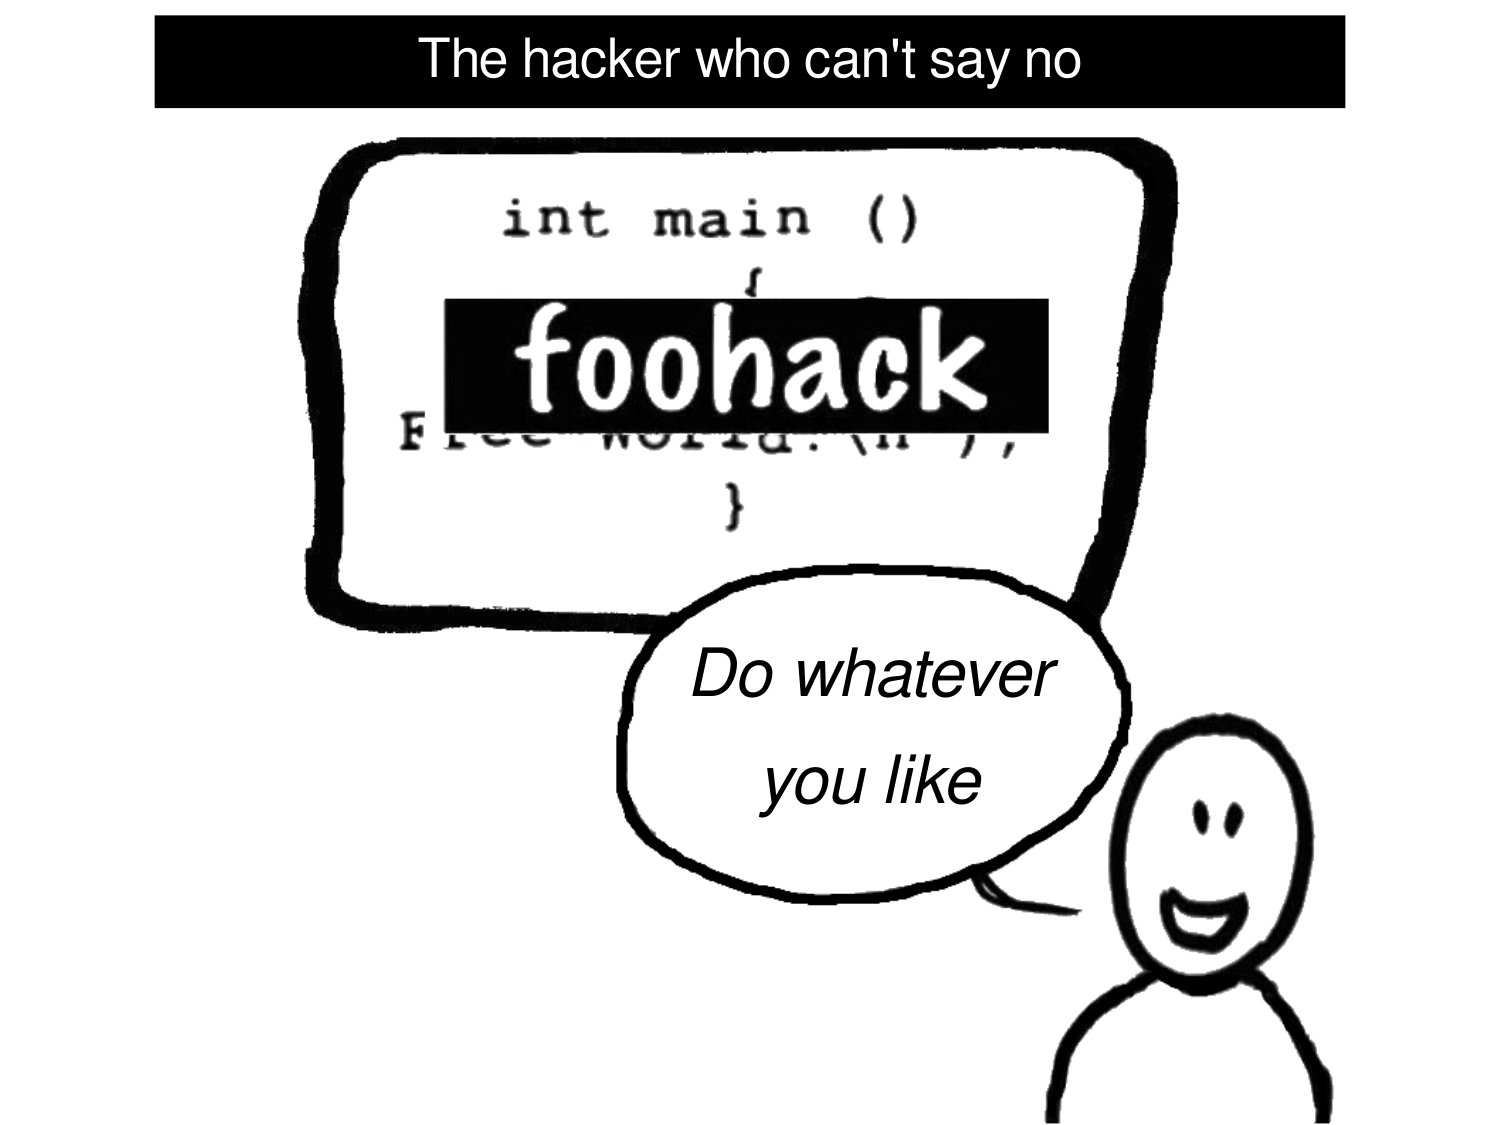

The hacker who can't say no
Do whatever
you like